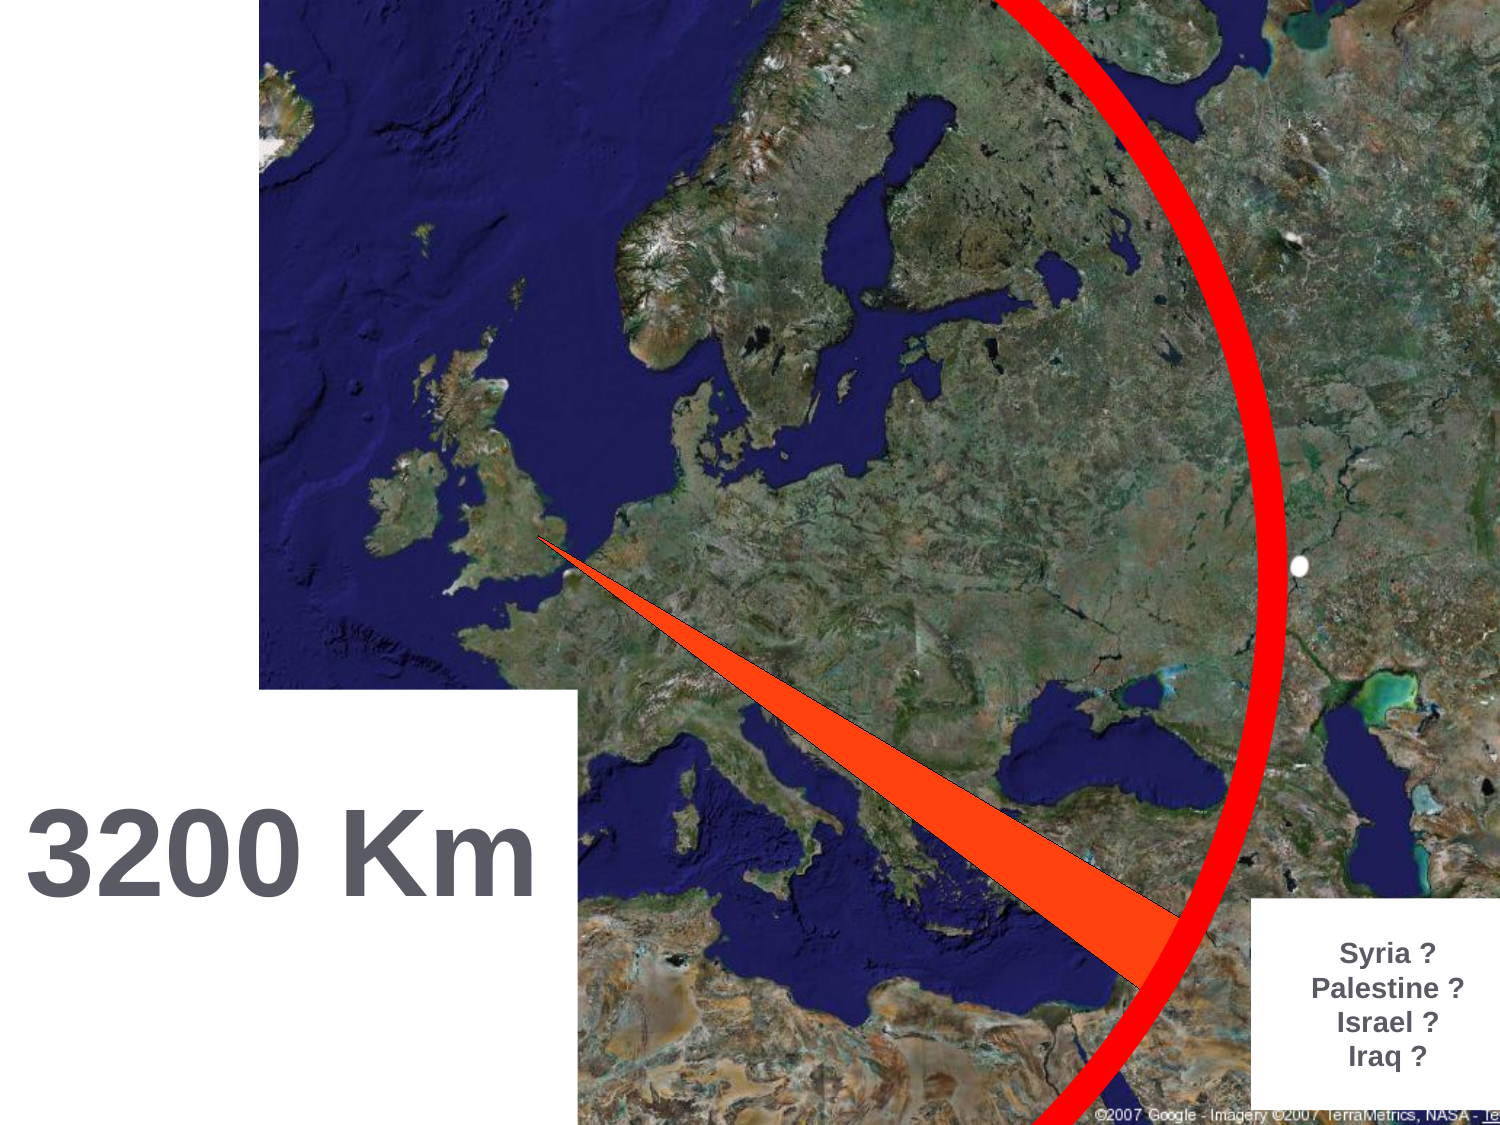

3200 Km
Syria ?
Palestine ?
Israel ?
Iraq ?